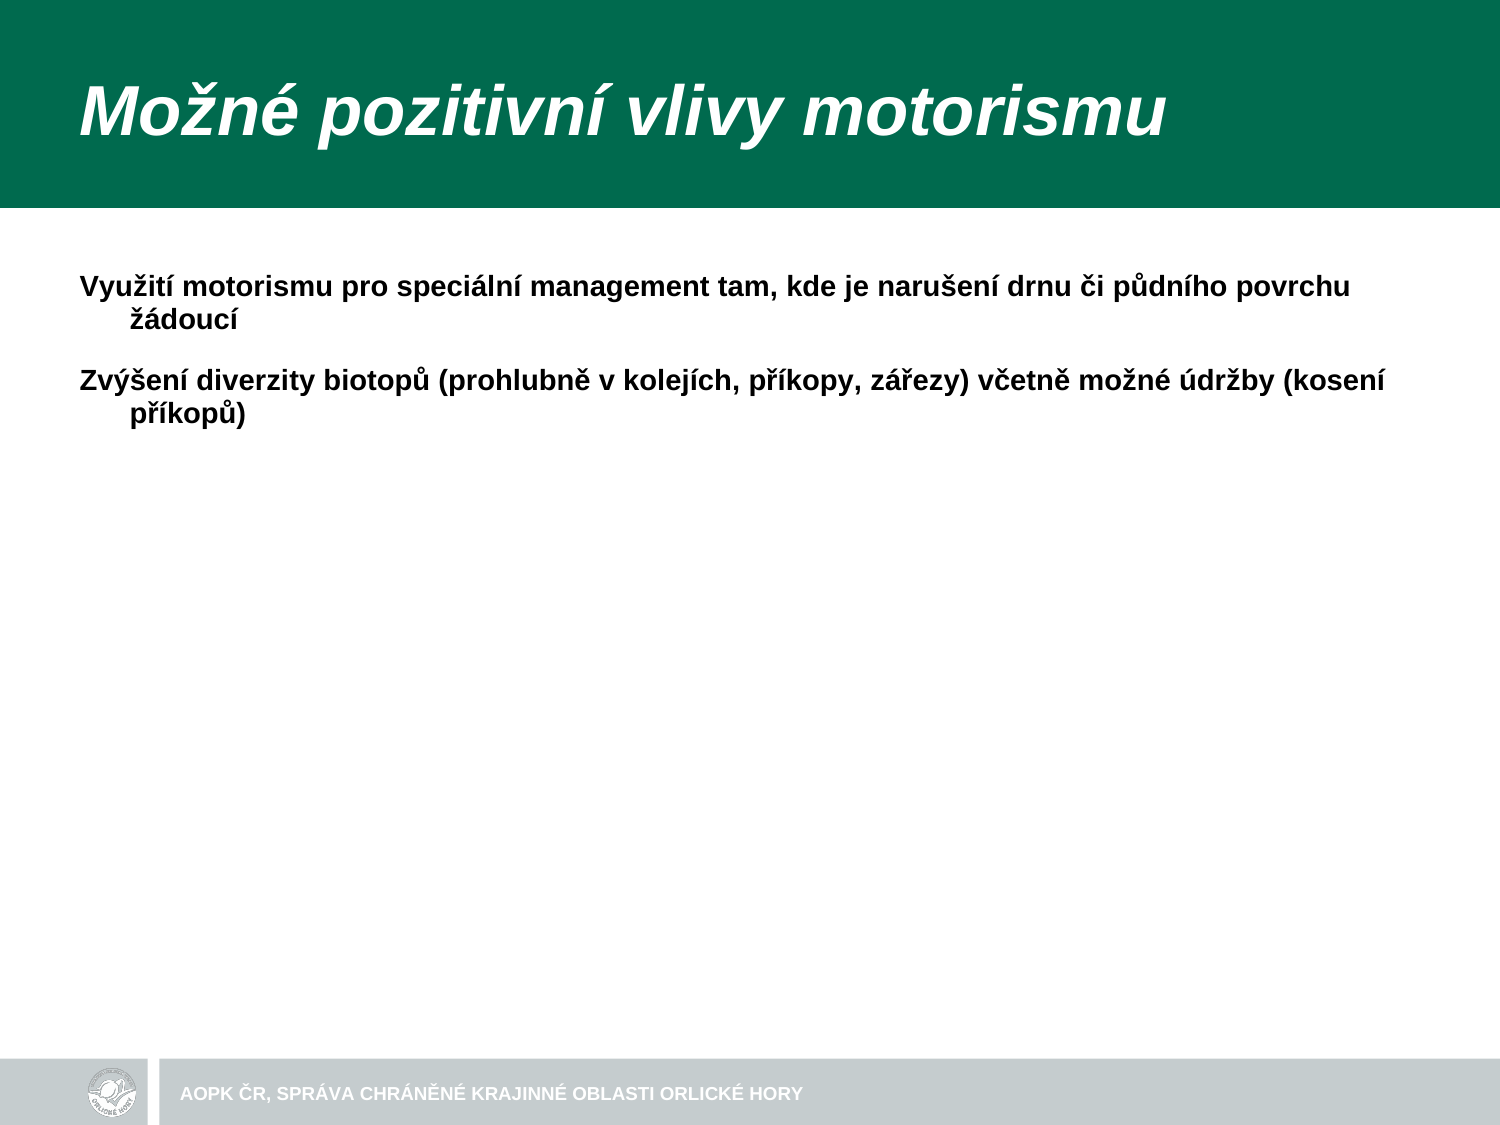

# Možné pozitivní vlivy motorismu
Využití motorismu pro speciální management tam, kde je narušení drnu či půdního povrchu žádoucí
Zvýšení diverzity biotopů (prohlubně v kolejích, příkopy, zářezy) včetně možné údržby (kosení příkopů)